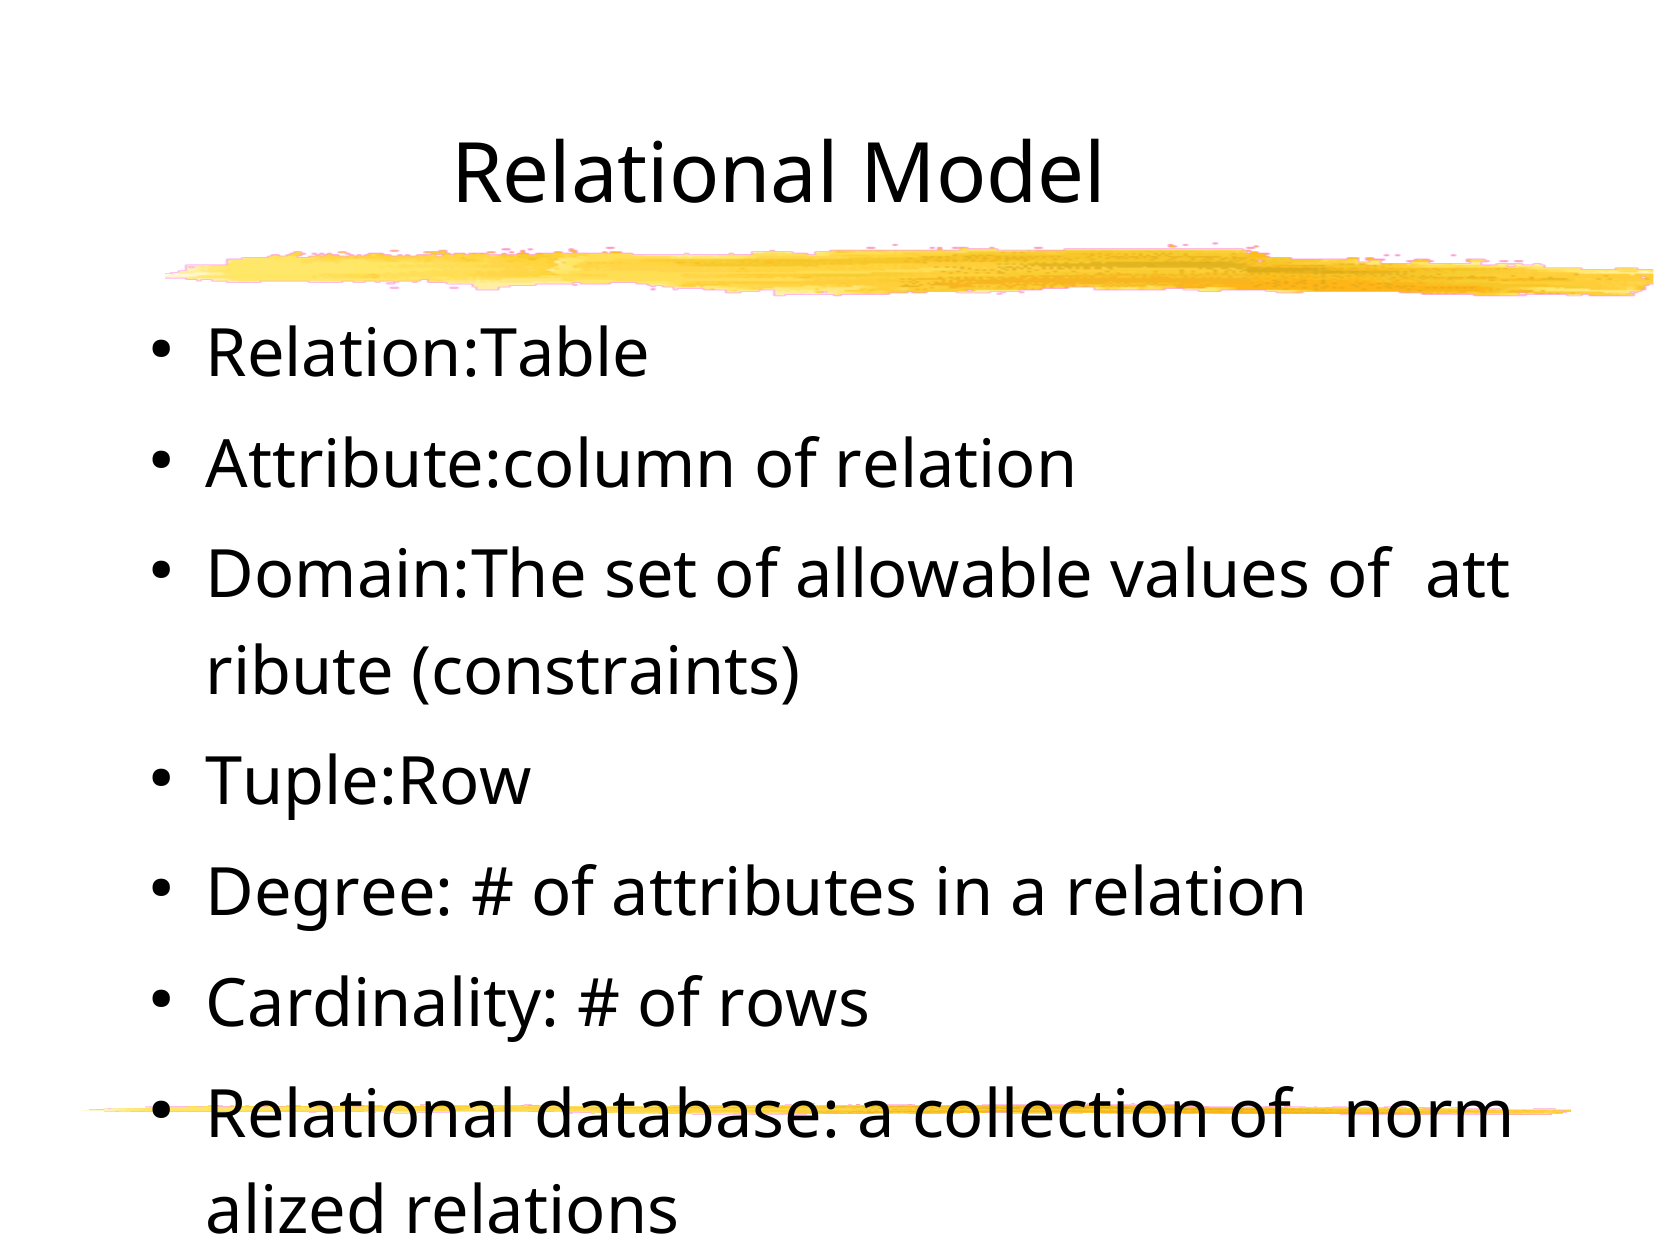

# Relational Model
Relation:Table
Attribute:column of relation
Domain:The set of allowable values of attribute (constraints)
Tuple:Row
Degree: # of attributes in a relation
Cardinality: # of rows
Relational database: a collection of normalized relations